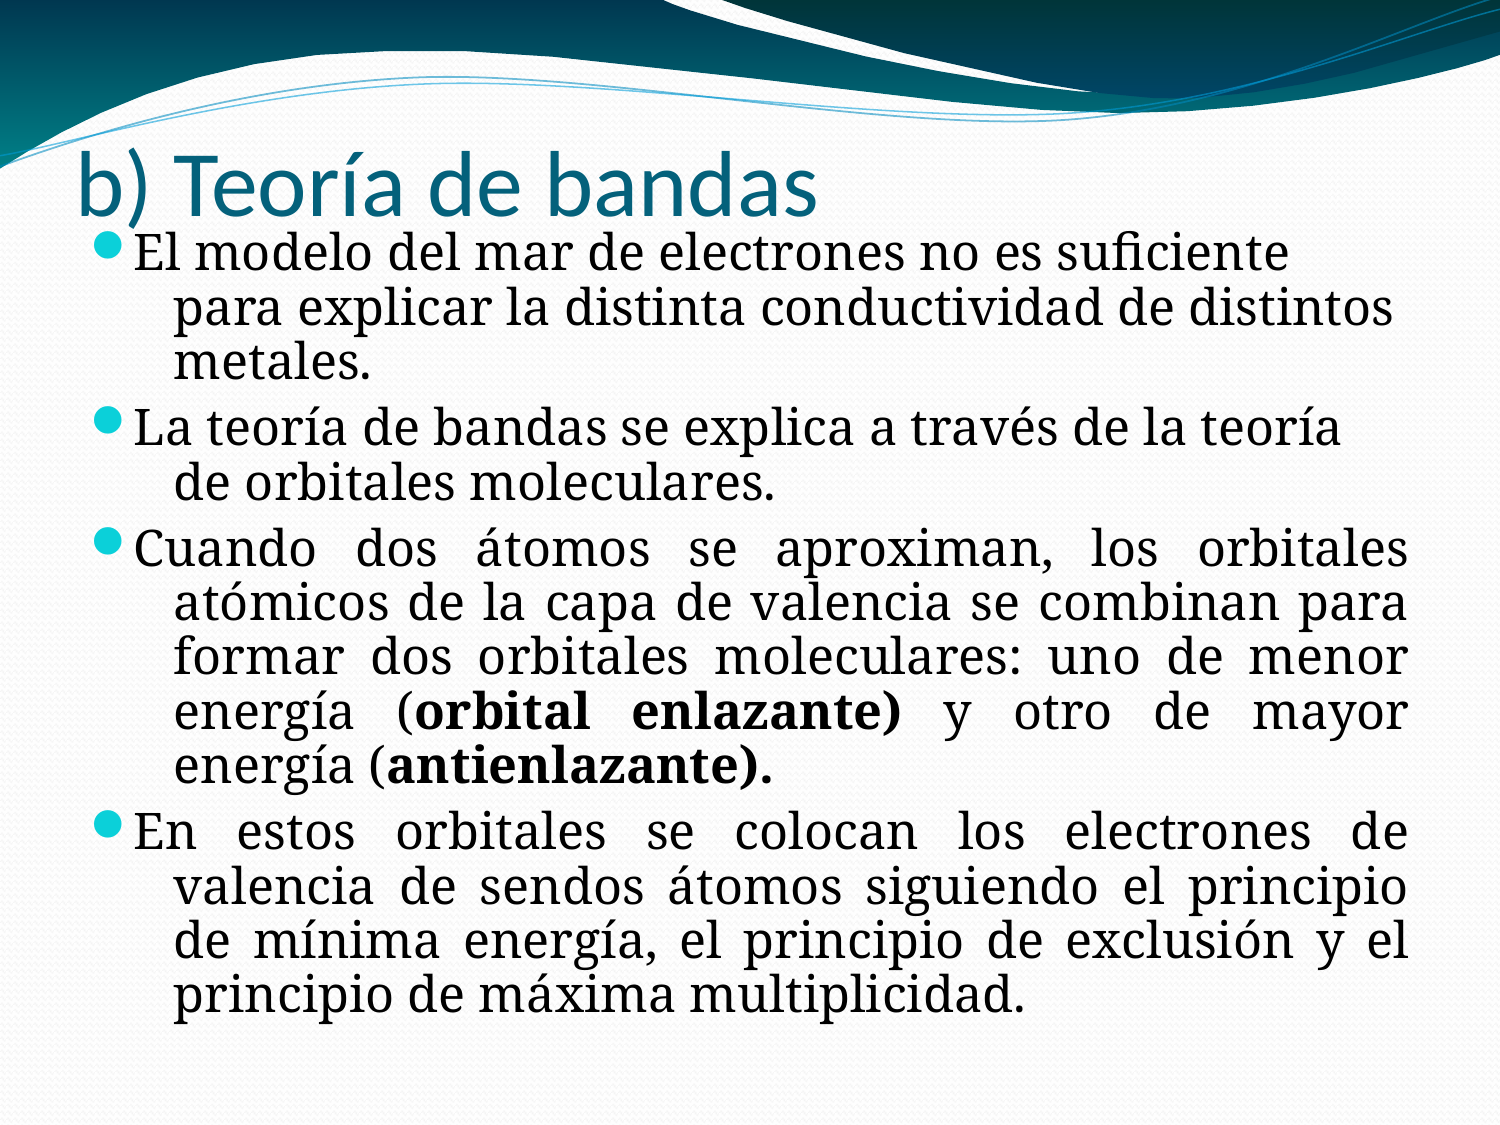

# b) Teoría de bandas
El modelo del mar de electrones no es suficiente para explicar la distinta conductividad de distintos metales.
La teoría de bandas se explica a través de la teoría de orbitales moleculares.
Cuando dos átomos se aproximan, los orbitales atómicos de la capa de valencia se combinan para formar dos orbitales moleculares: uno de menor energía (orbital enlazante) y otro de mayor energía (antienlazante).
En estos orbitales se colocan los electrones de valencia de sendos átomos siguiendo el principio de mínima energía, el principio de exclusión y el principio de máxima multiplicidad.